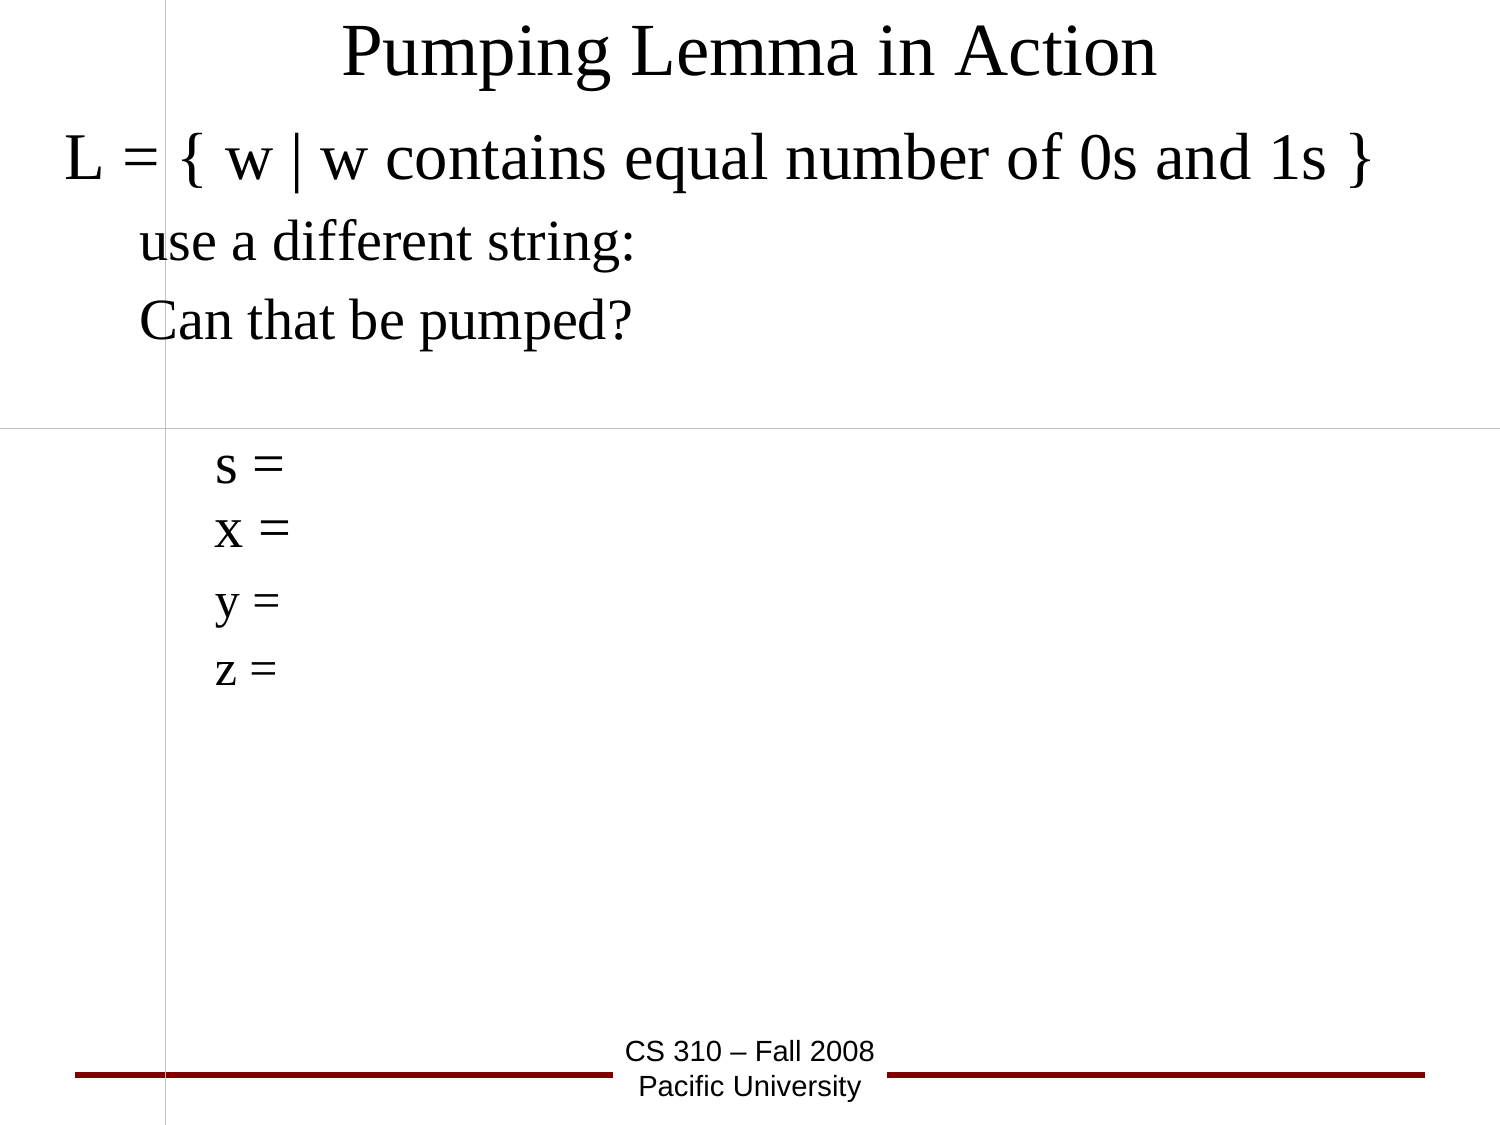

# Pumping Lemma in Action
L = { w | w contains equal number of 0s and 1s }
use a different string:
Can that be pumped?
 s =
	x =
y =
z =